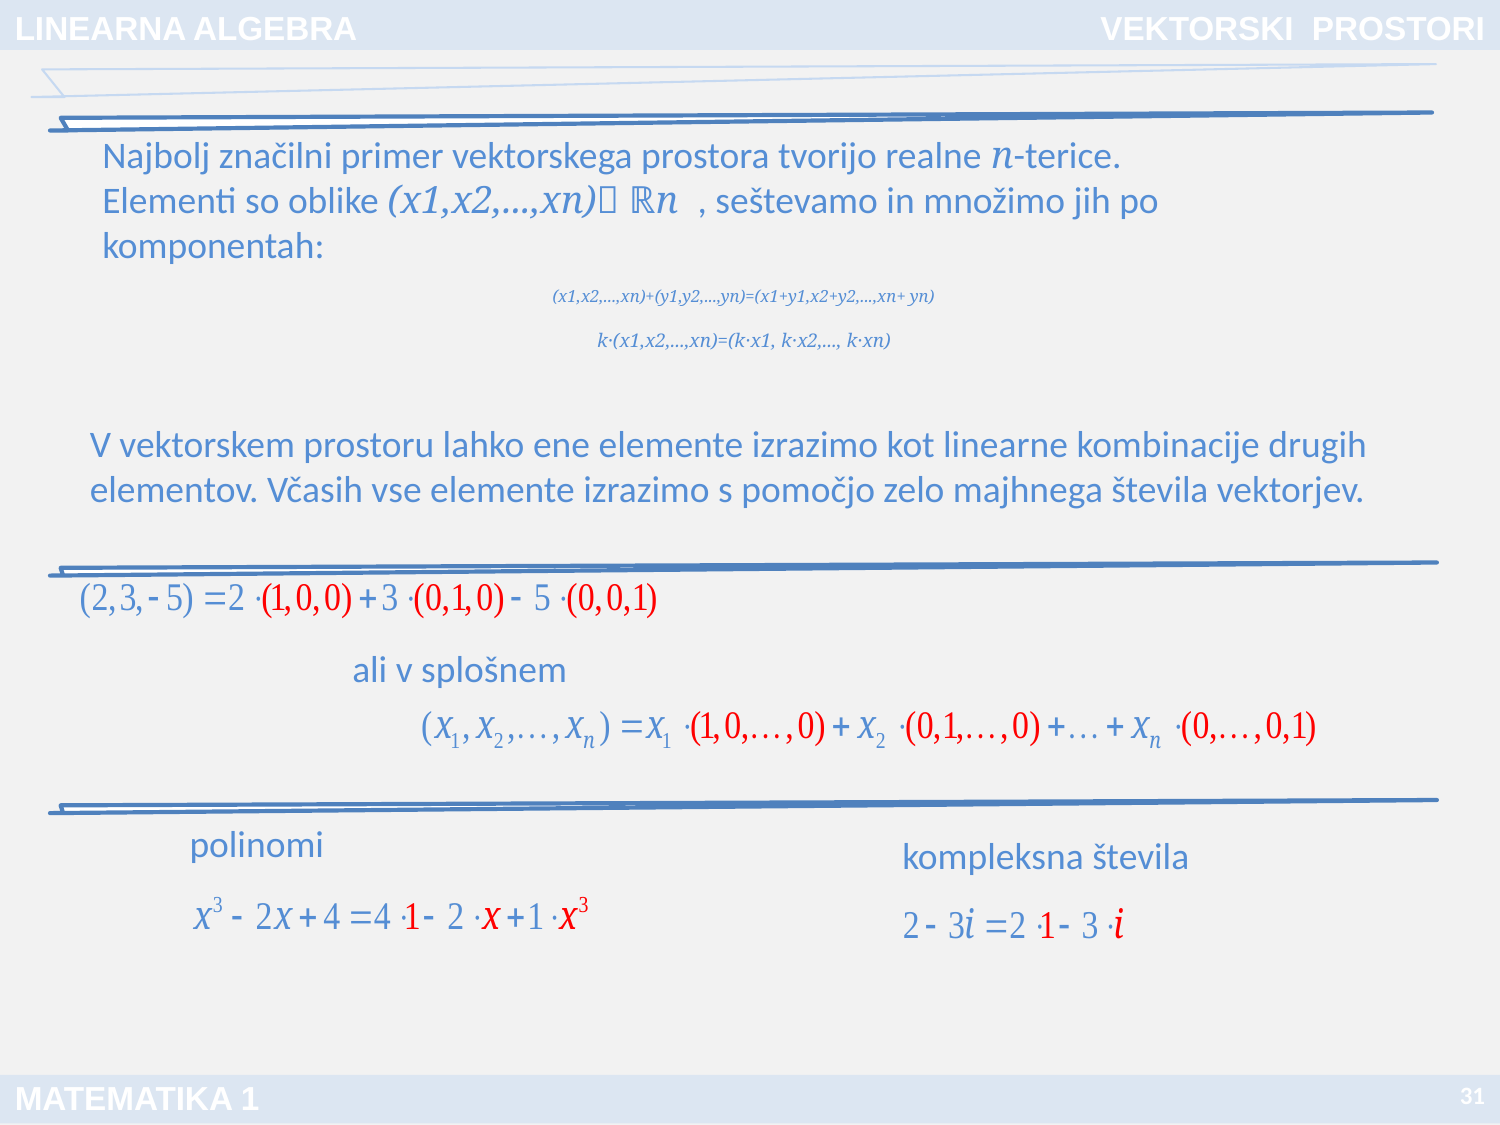

LINEARNA ALGEBRA
VEKTORSKI PROSTORI
Najbolj značilni primer vektorskega prostora tvorijo realne n-terice.
Elementi so oblike (x1,x2,...,xn) ℝn , seštevamo in množimo jih po komponentah:
(x1,x2,...,xn)+(y1,y2,...,yn)=(x1+y1,x2+y2,...,xn+ yn)
k·(x1,x2,...,xn)=(k·x1, k·x2,..., k·xn)
V vektorskem prostoru lahko ene elemente izrazimo kot linearne kombinacije drugih elementov. Včasih vse elemente izrazimo s pomočjo zelo majhnega števila vektorjev.
ali v splošnem
polinomi
kompleksna števila
MATEMATIKA 1